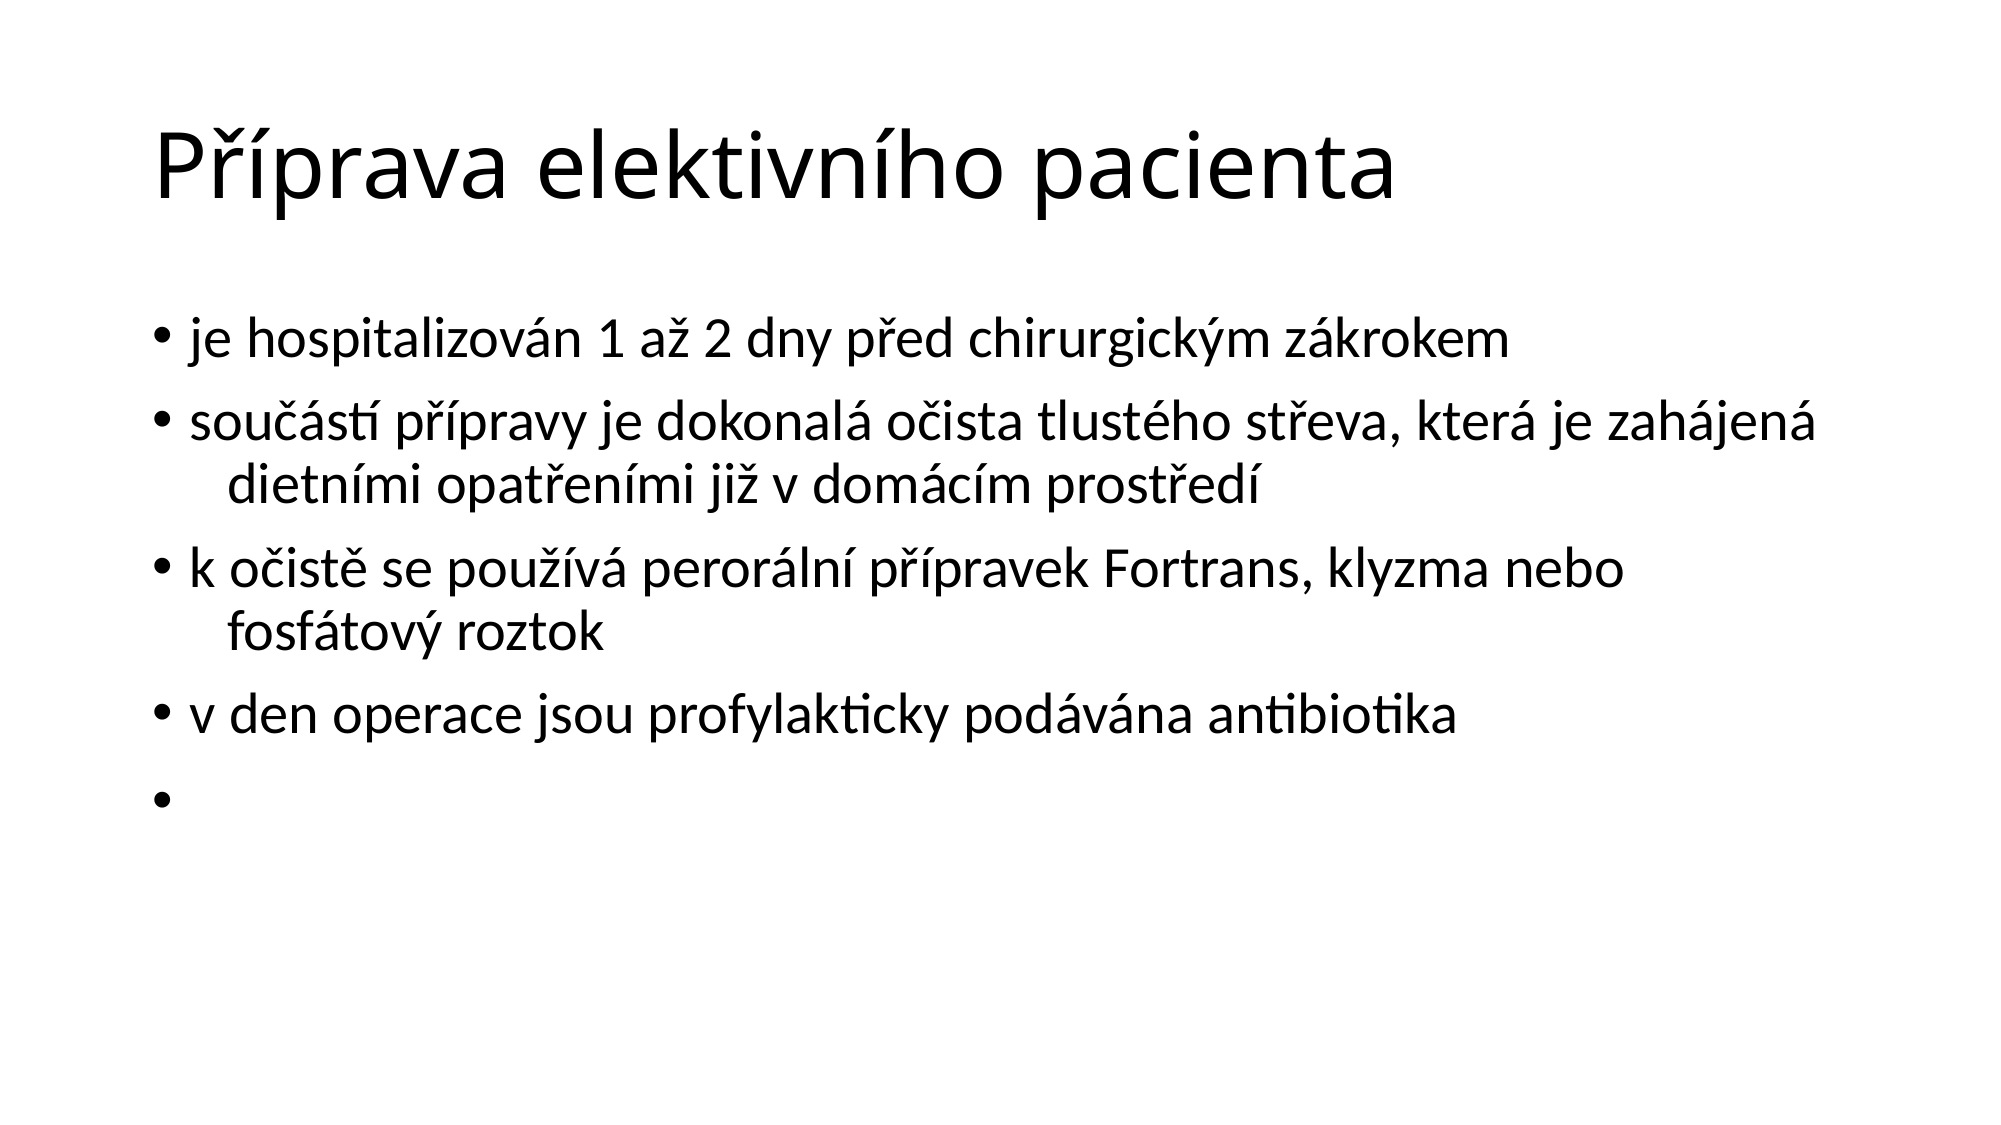

# Příprava elektivního pacienta
je hospitalizován 1 až 2 dny před chirurgickým zákrokem
součástí přípravy je dokonalá očista tlustého střeva, která je zahájená dietními opatřeními již v domácím prostředí
k očistě se používá perorální přípravek Fortrans, klyzma nebo fosfátový roztok
v den operace jsou profylakticky podávána antibiotika